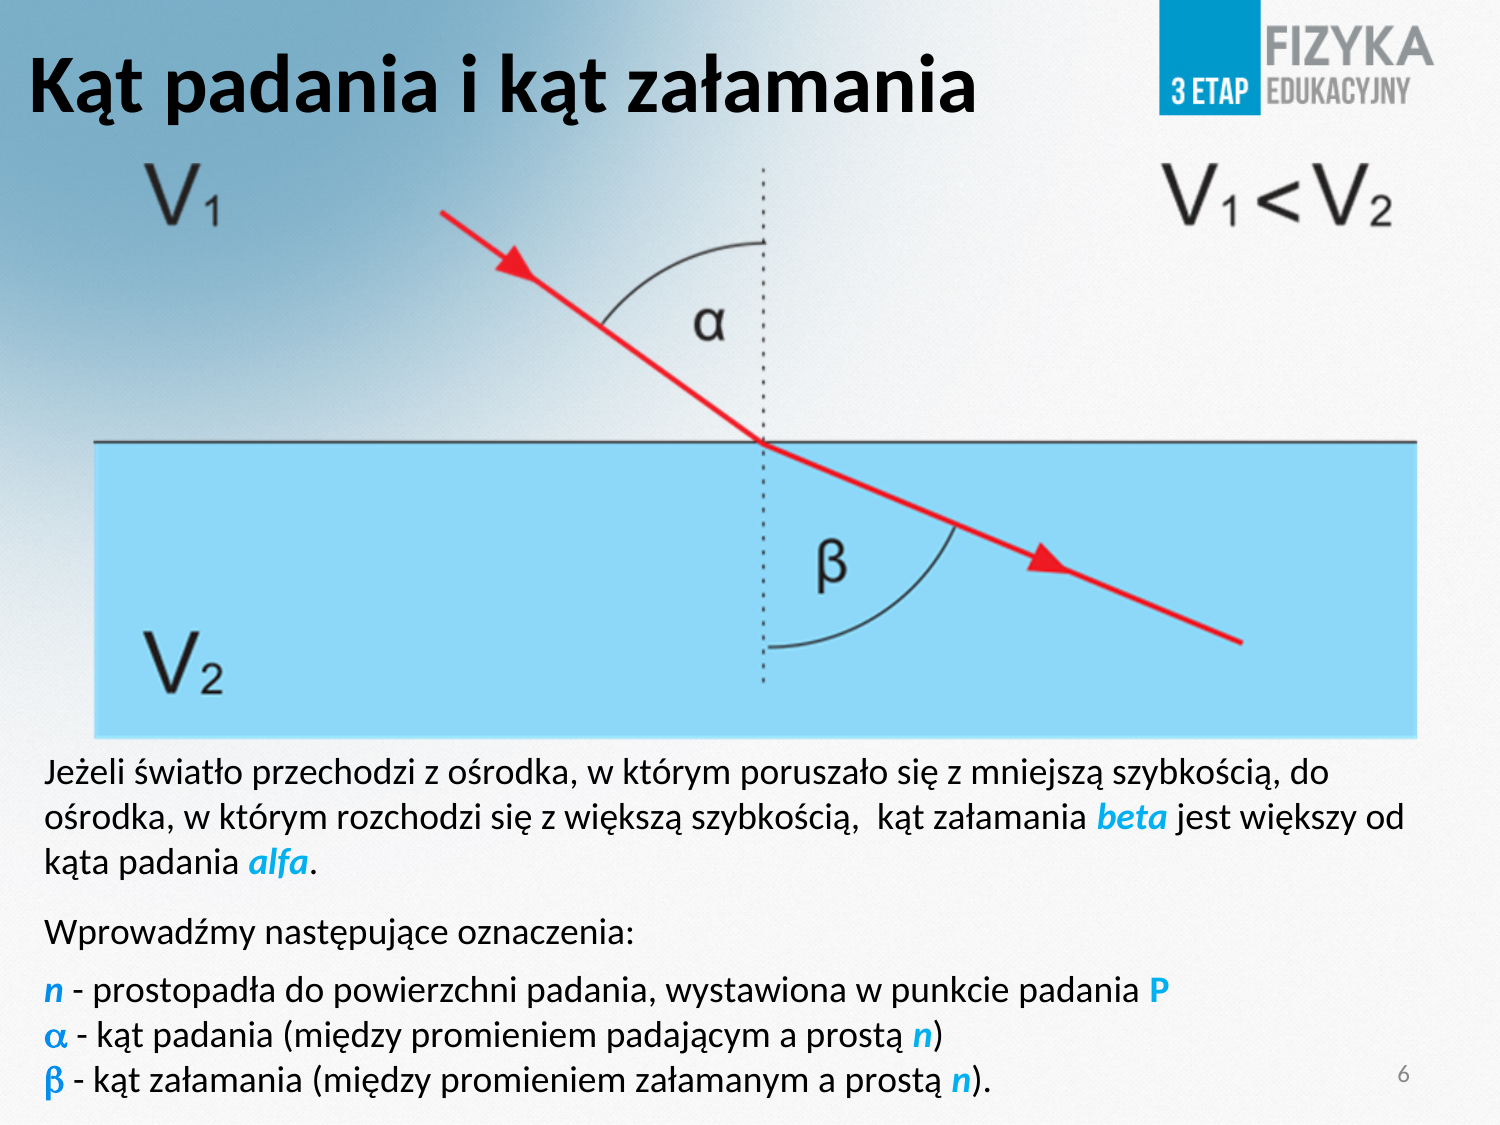

Kąt padania i kąt załamania
Jeżeli światło przechodzi z ośrodka, w którym poruszało się z mniejszą szybkością, do ośrodka, w którym rozchodzi się z większą szybkością, kąt załamania beta jest większy od kąta padania alfa.
Wprowadźmy następujące oznaczenia:
n - prostopadła do powierzchni padania, wystawiona w punkcie padania P
 - kąt padania (między promieniem padającym a prostą n)
 - kąt załamania (między promieniem załamanym a prostą n).